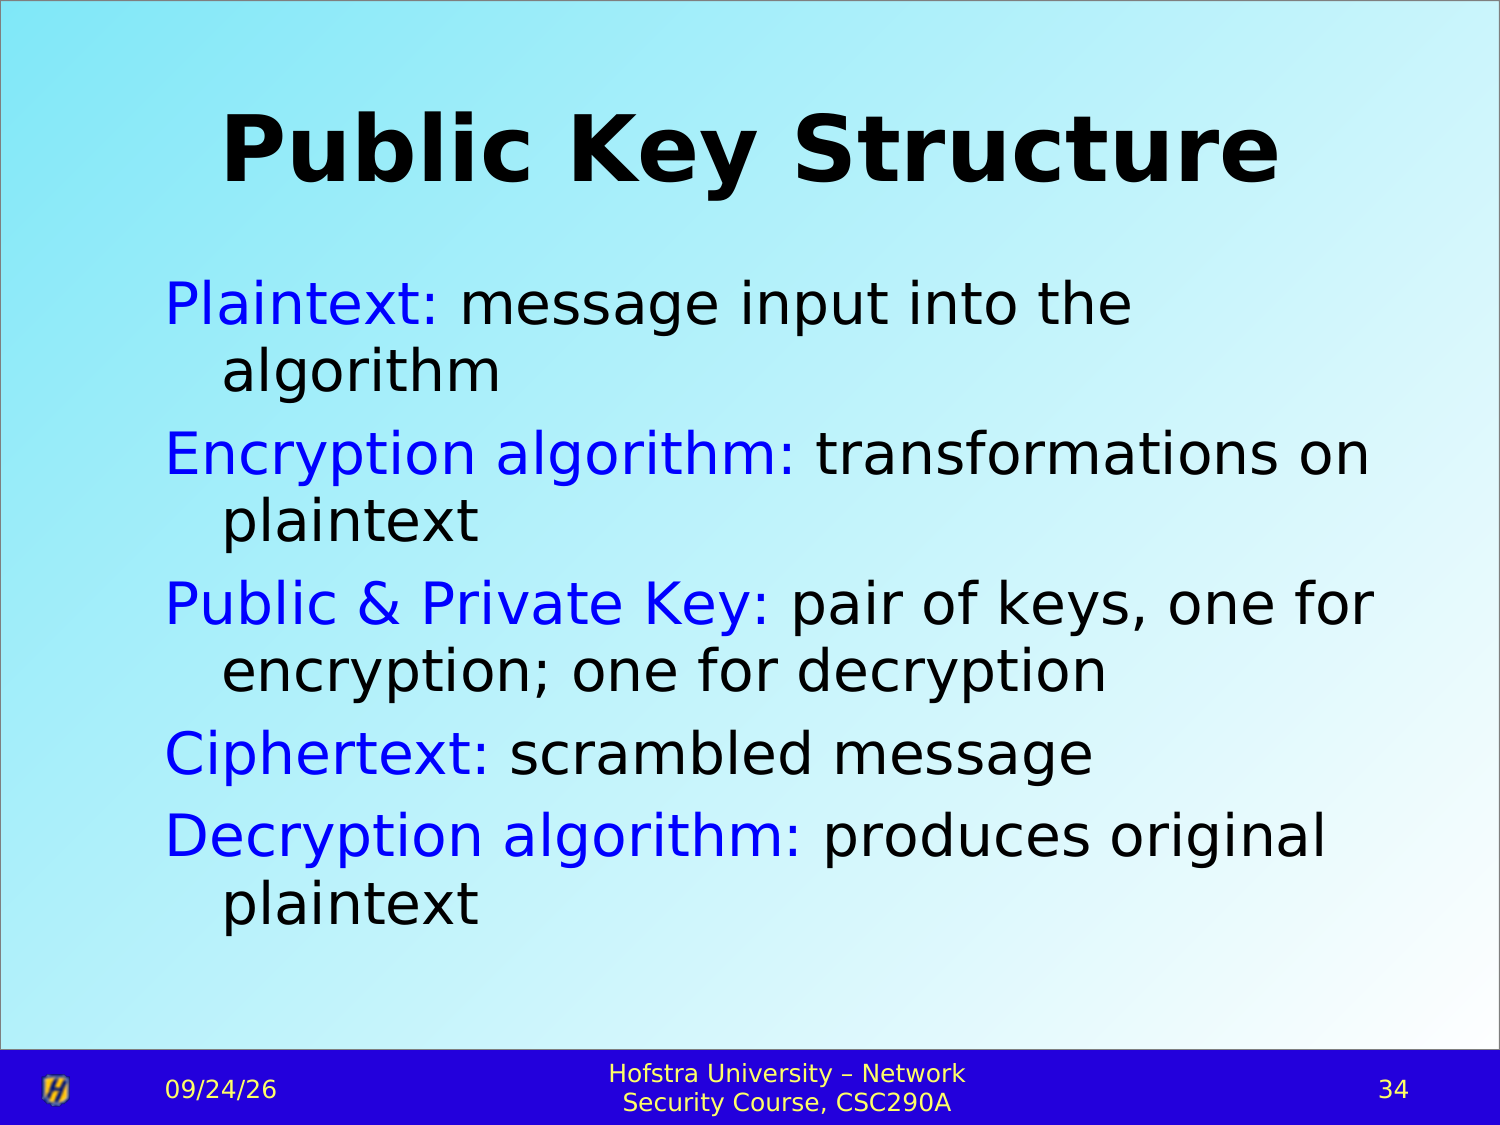

# Public Key Structure
Plaintext: message input into the algorithm
Encryption algorithm: transformations on plaintext
Public & Private Key: pair of keys, one for encryption; one for decryption
Ciphertext: scrambled message
Decryption algorithm: produces original plaintext
34